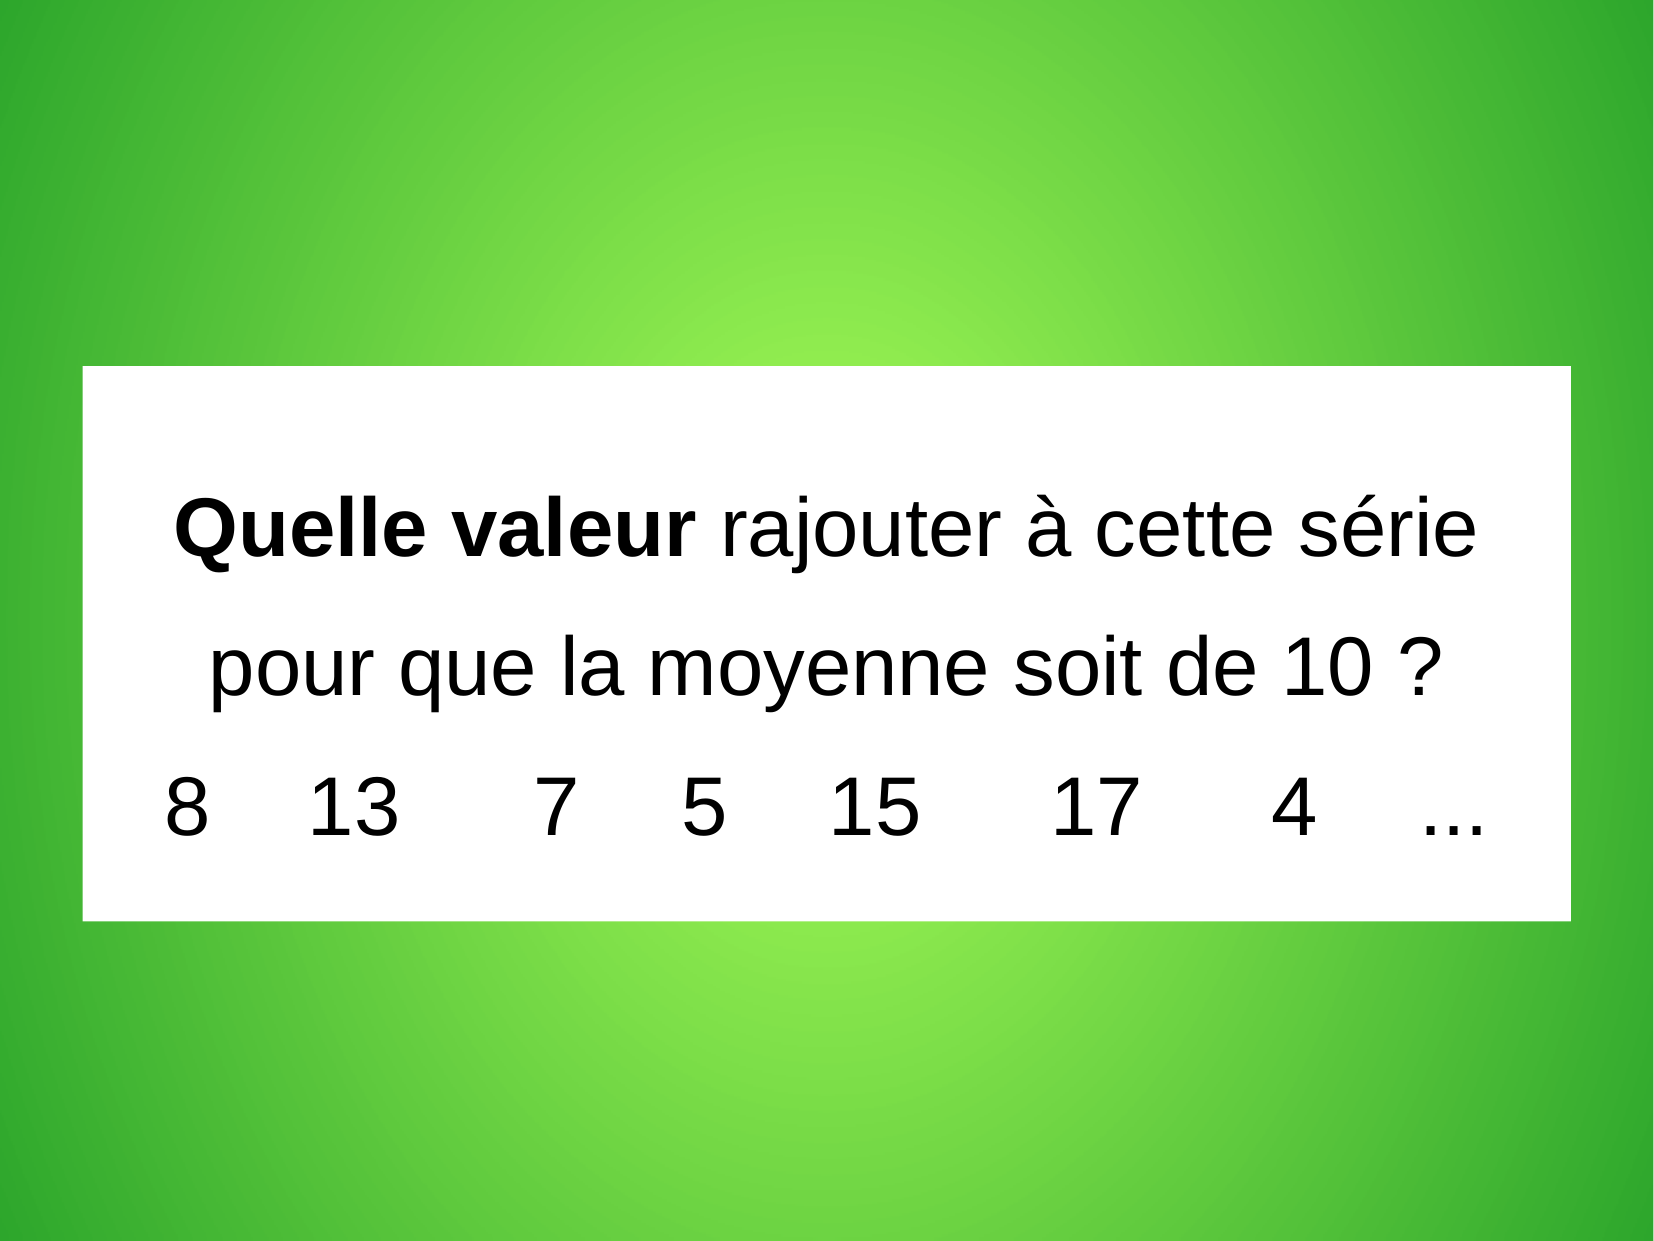

# Quelle valeur rajouter à cette série pour que la moyenne soit de 10 ?
8	 13 	7 	5 	15 	17 	4 	...